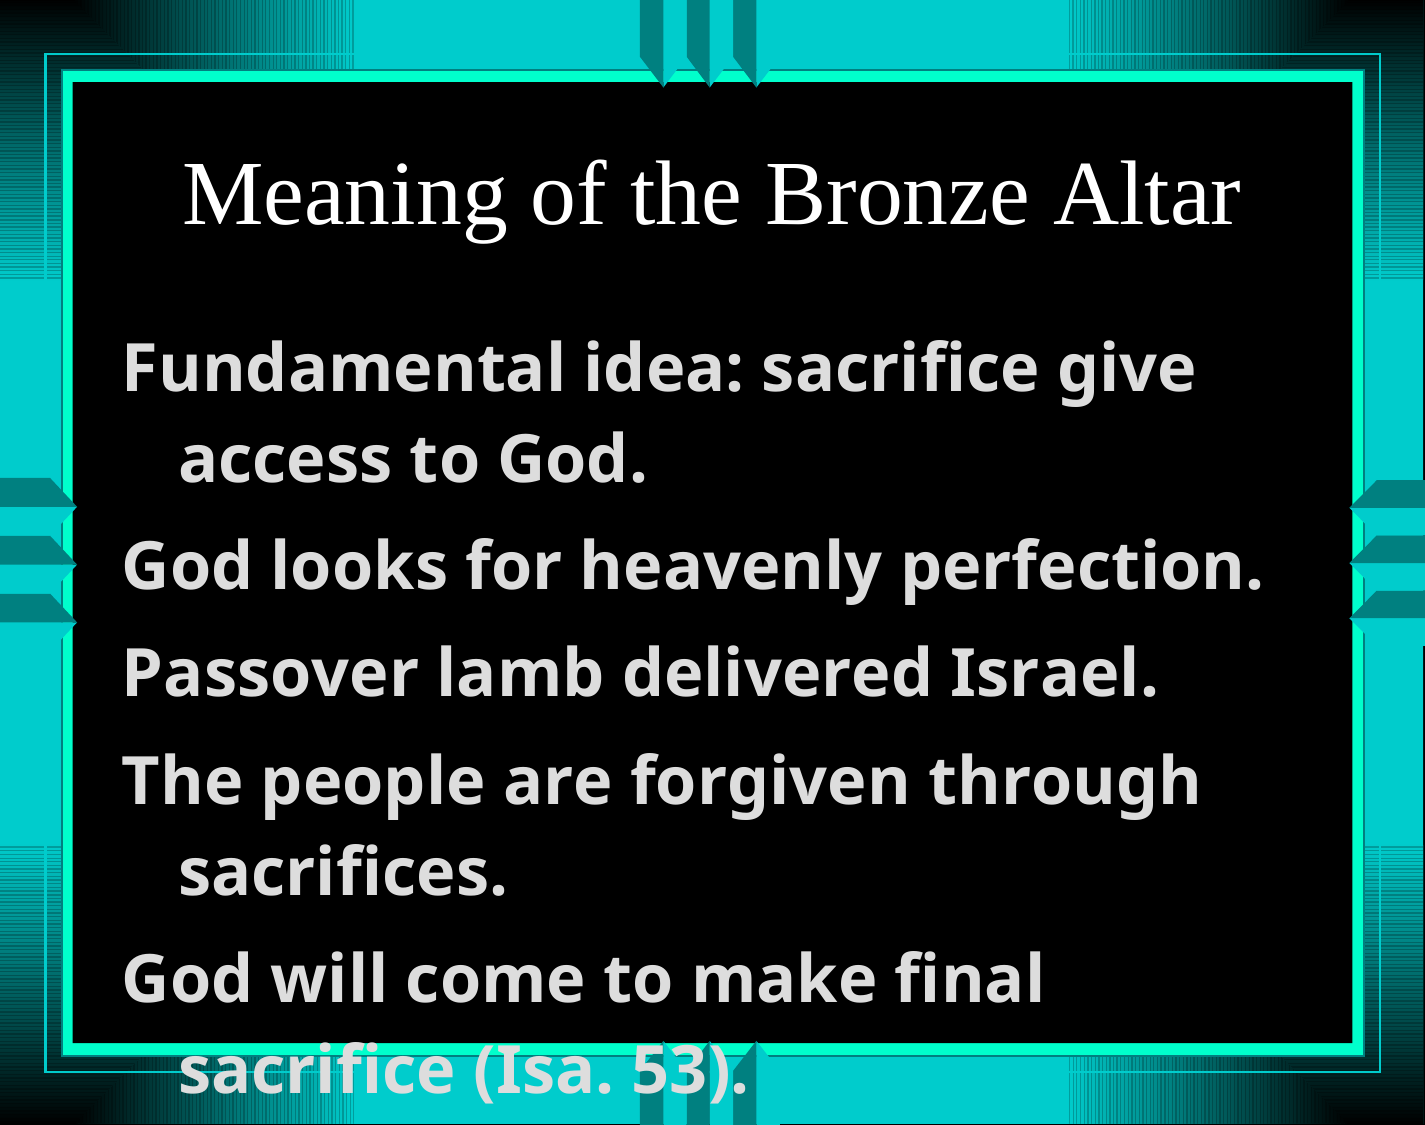

# Meaning of the Bronze Altar
Fundamental idea: sacrifice give access to God.
God looks for heavenly perfection.
Passover lamb delivered Israel.
The people are forgiven through sacrifices.
God will come to make final sacrifice (Isa. 53).